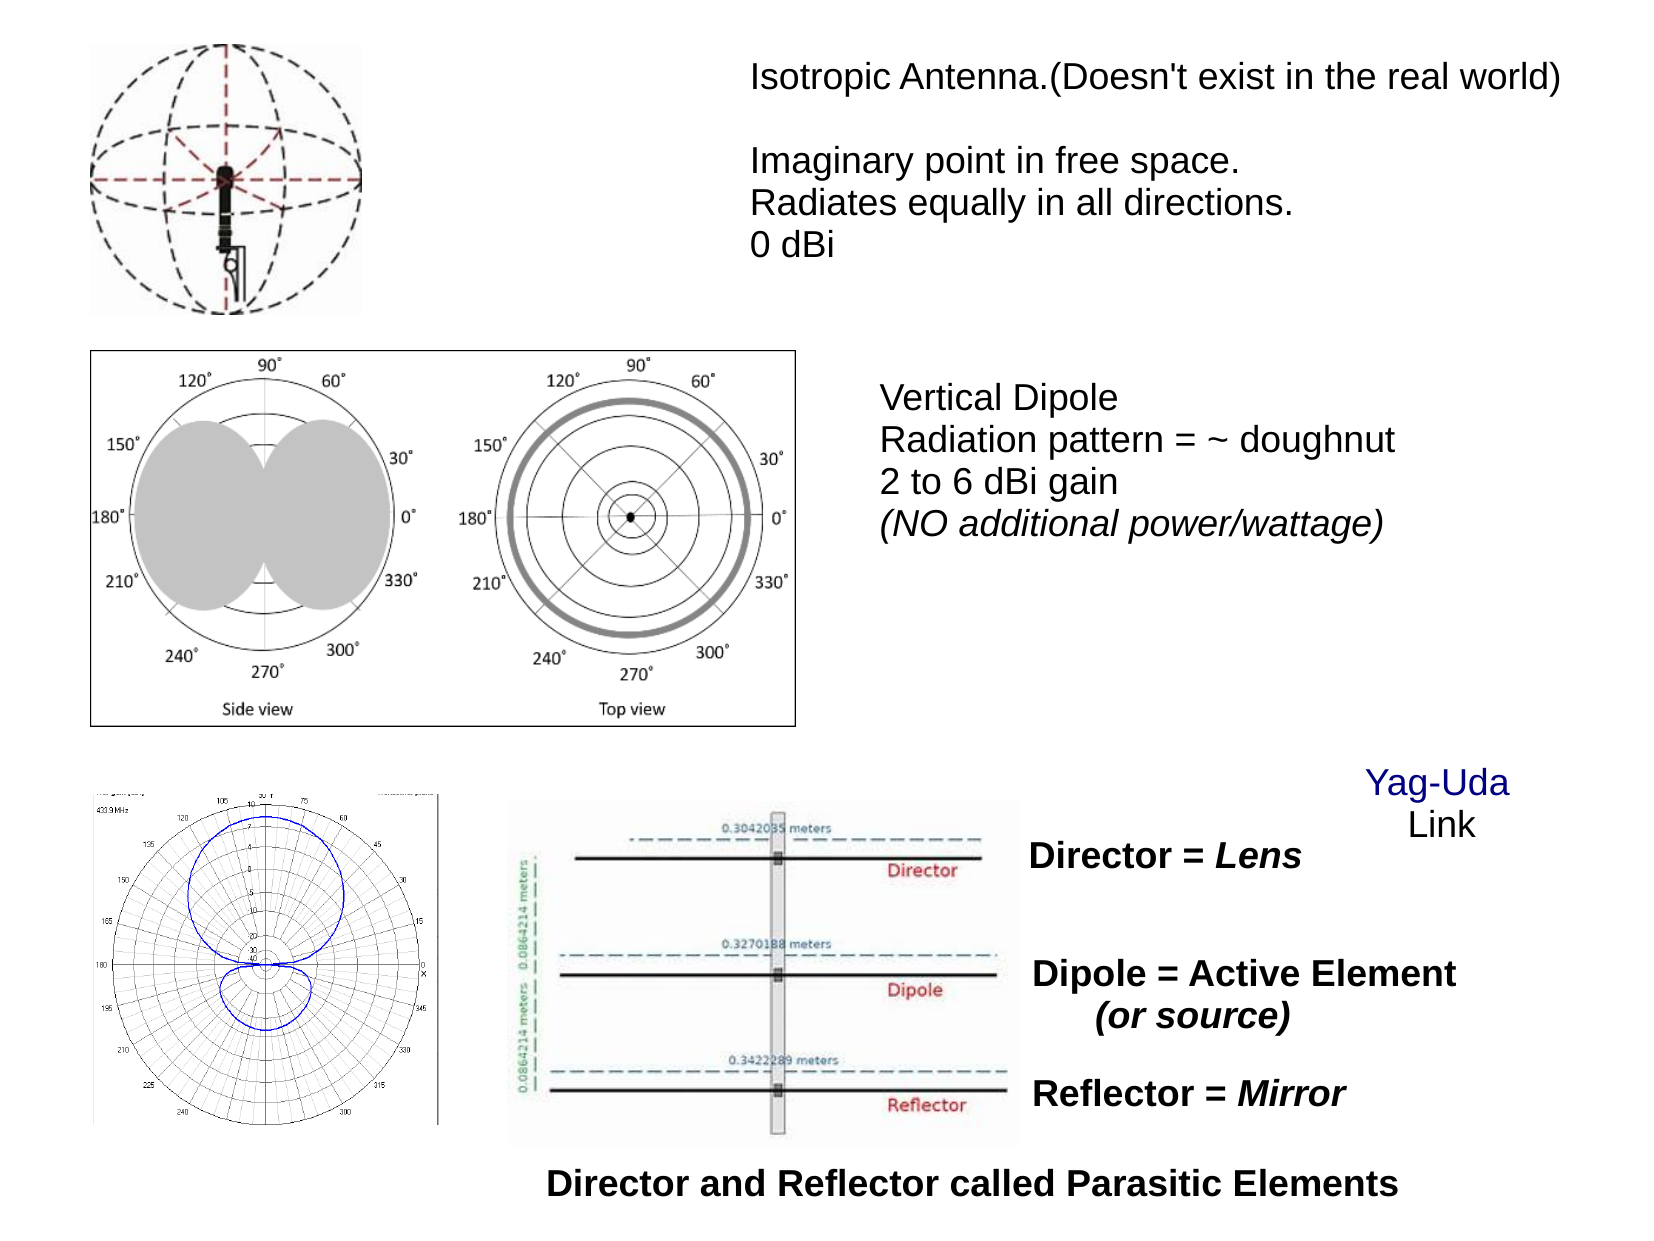

Isotropic Antenna.(Doesn't exist in the real world)
Imaginary point in free space.
Radiates equally in all directions.
0 dBi
Vertical Dipole
Radiation pattern = ~ doughnut
2 to 6 dBi gain
(NO additional power/wattage)
Yag-Uda
Link
Director = Lens
Dipole = Active Element
 (or source)
Reflector = Mirror
Director and Reflector called Parasitic Elements